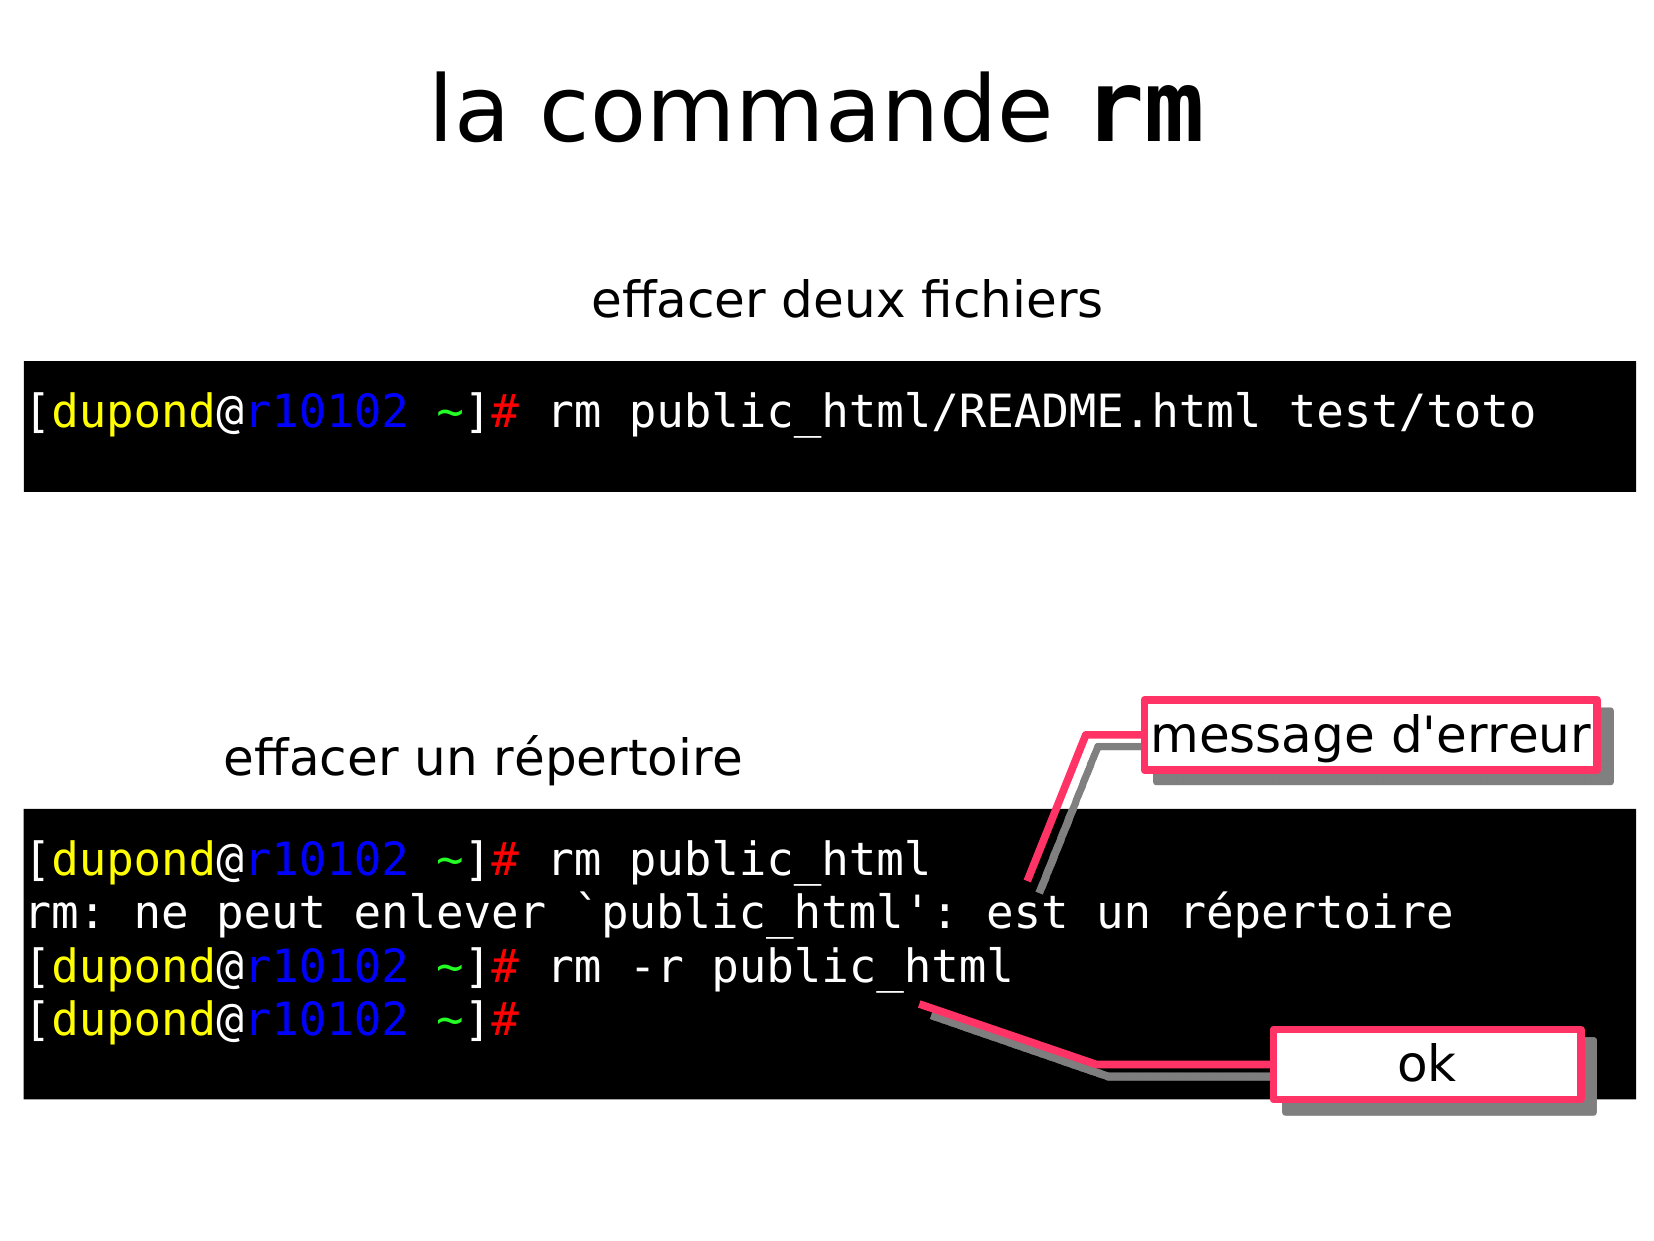

# la commande rm
effacer deux fichiers
[dupond@r10102 ~]# rm public_html/README.html test/toto
effacer un répertoire
[dupond@r10102 ~]# rm public_html
rm: ne peut enlever `public_html': est un répertoire
[dupond@r10102 ~]# rm -r public_html
[dupond@r10102 ~]#